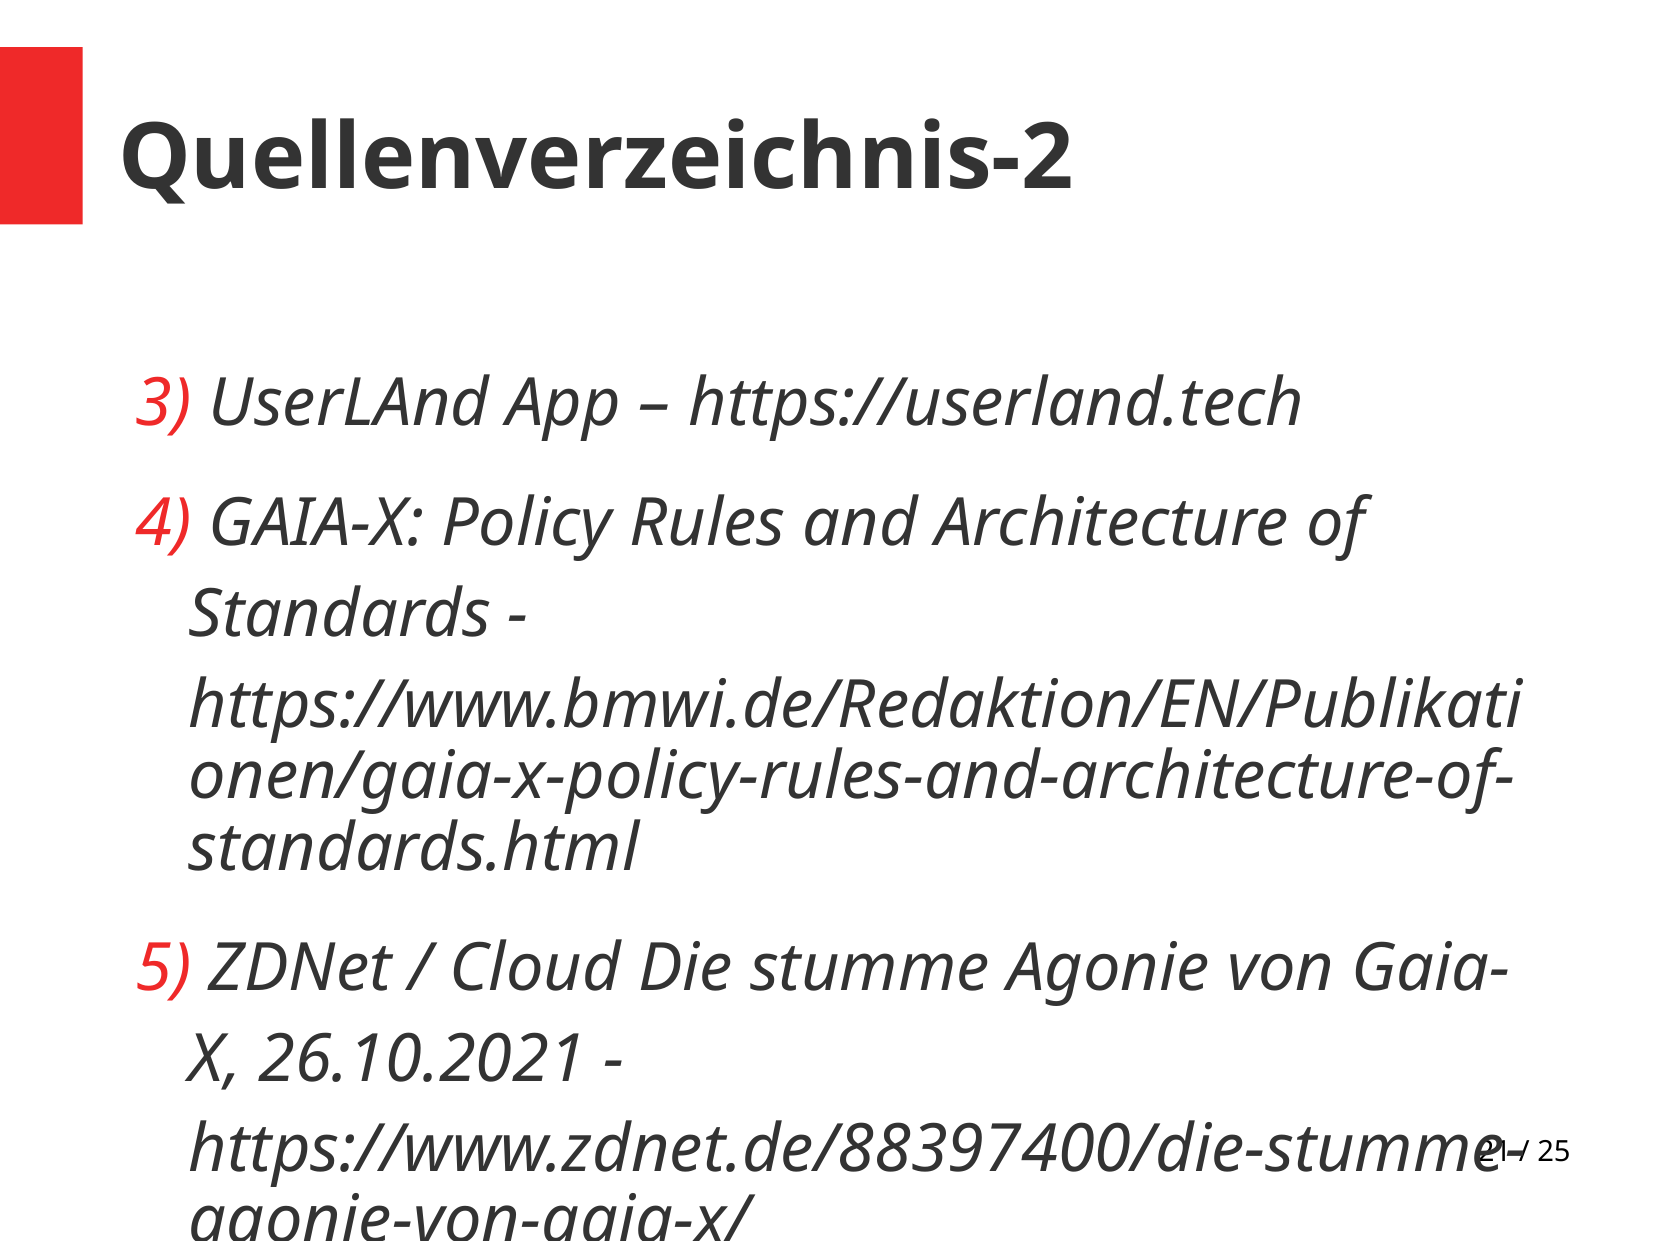

# Quellenverzeichnis-2
 UserLAnd App – https://userland.tech
 GAIA-X: Policy Rules and Architecture of Standards - https://www.bmwi.de/Redaktion/EN/Publikationen/gaia-x-policy-rules-and-architecture-of-standards.html
 ZDNet / Cloud Die stumme Agonie von Gaia-X, 26.10.2021 - https://www.zdnet.de/88397400/die-stumme-agonie-von-gaia-x/
21